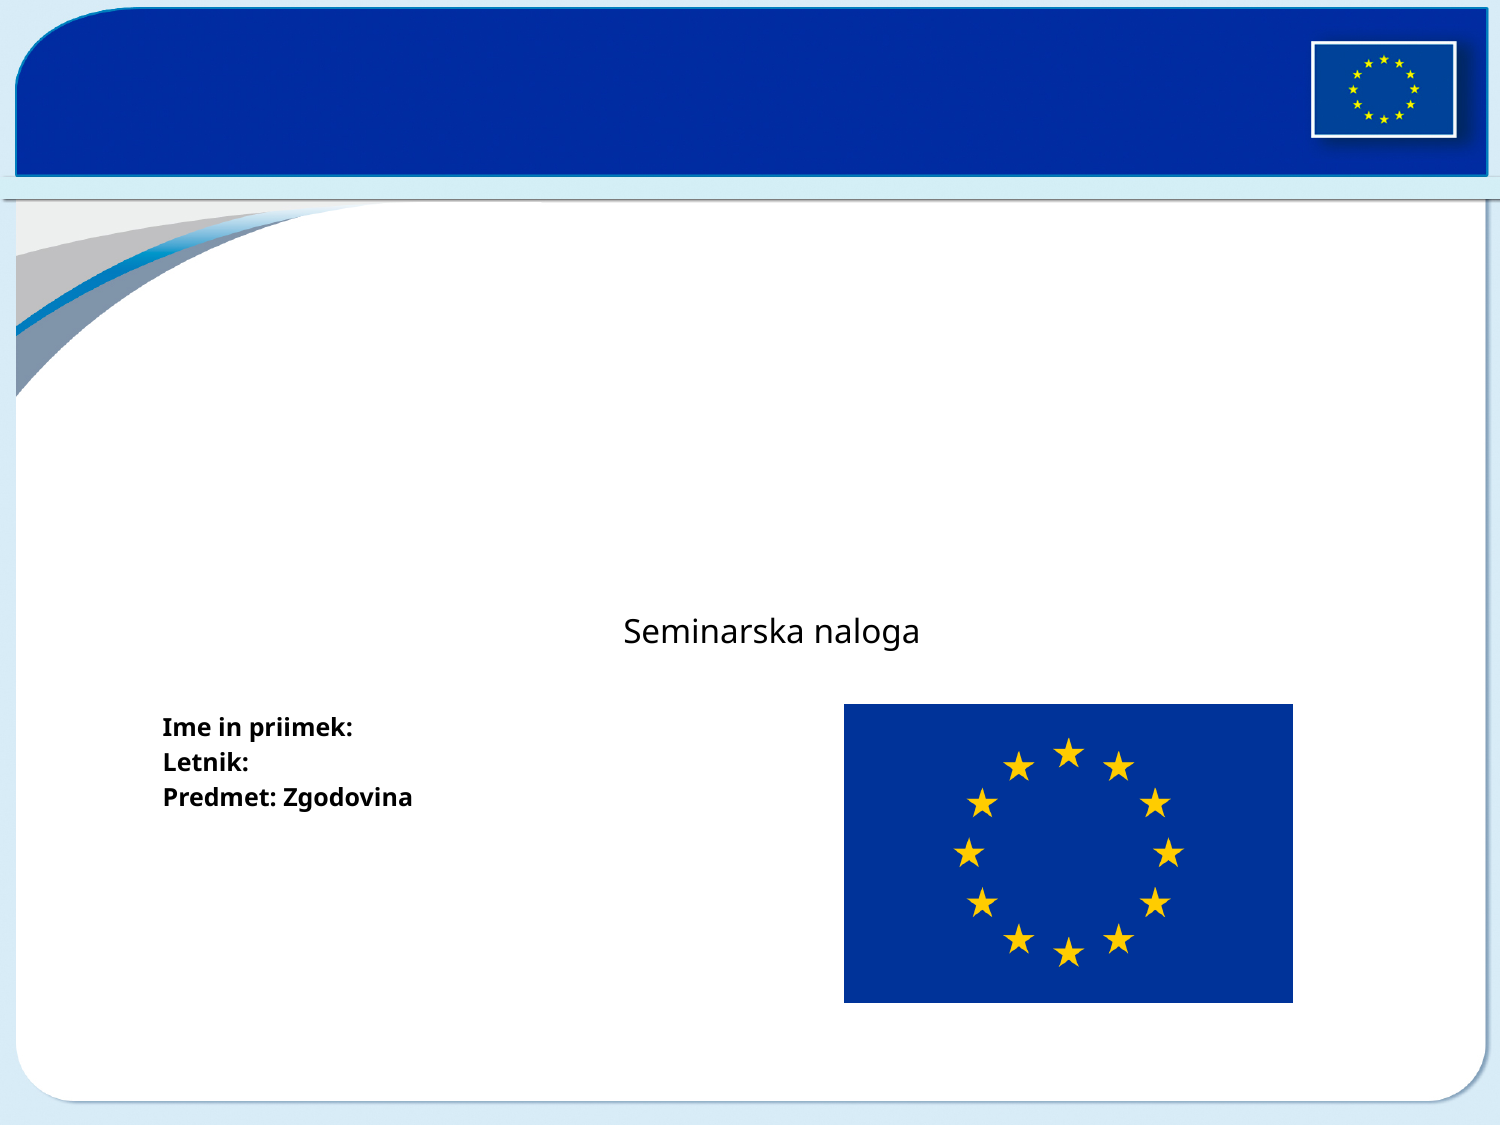

Evropska unija
# Seminarska naloga
Ime in priimek:
Letnik:
Predmet: Zgodovina